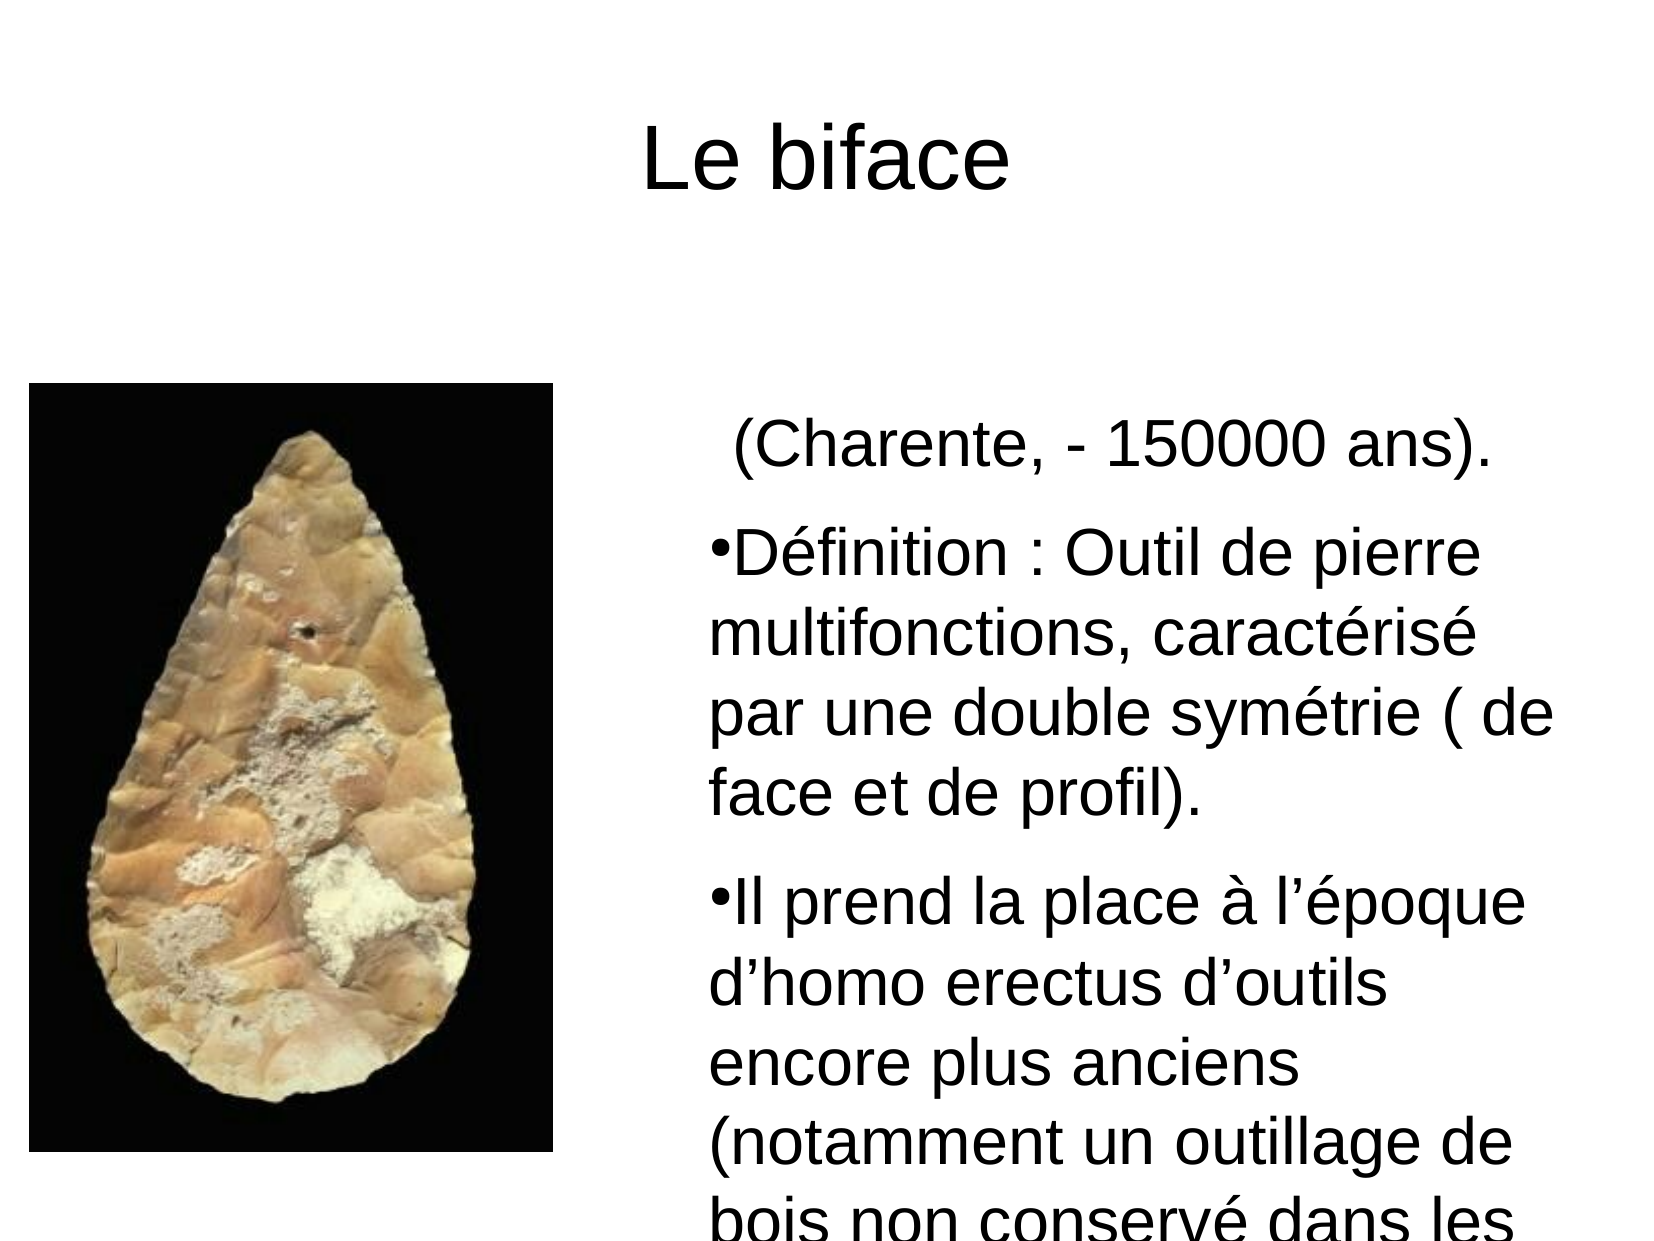

# Le biface
(Charente, - 150000 ans).
Définition : Outil de pierre multifonctions, caractérisé par une double symétrie ( de face et de profil).
Il prend la place à l’époque d’homo erectus d’outils encore plus anciens (notamment un outillage de bois non conservé dans les gisements archéologiques).